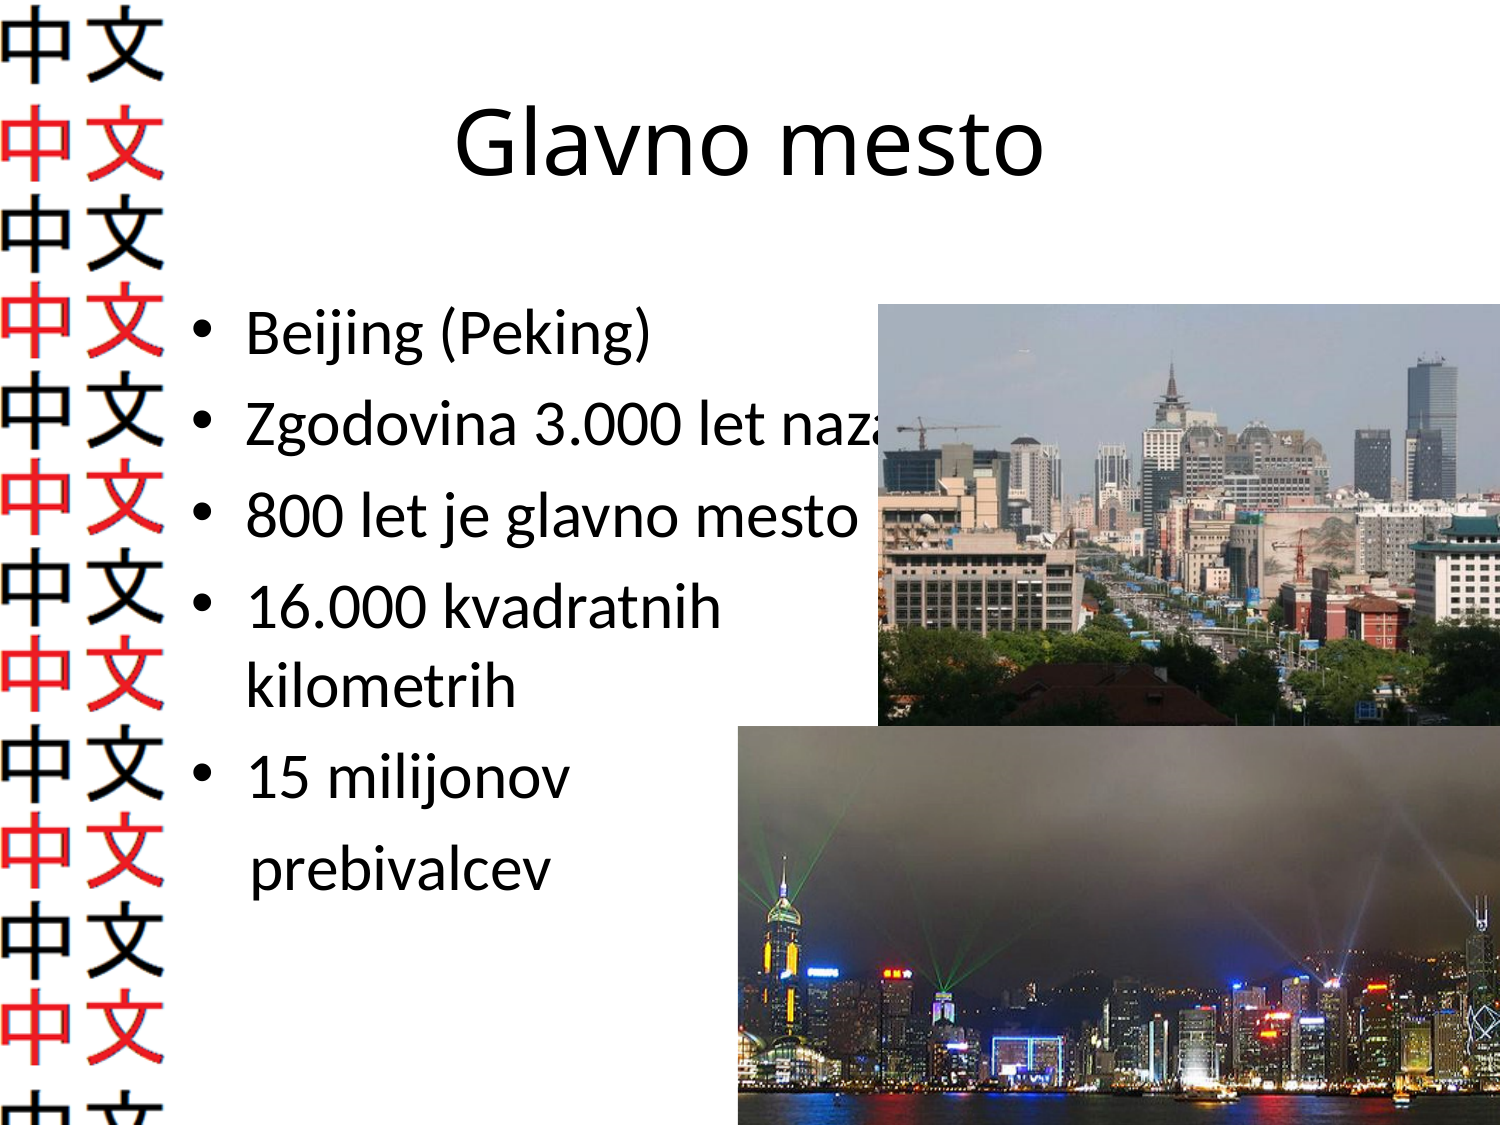

# Glavno mesto
Beijing (Peking)
Zgodovina 3.000 let nazaj
800 let je glavno mesto
16.000 kvadratnih kilometrih
15 milijonov
 prebivalcev